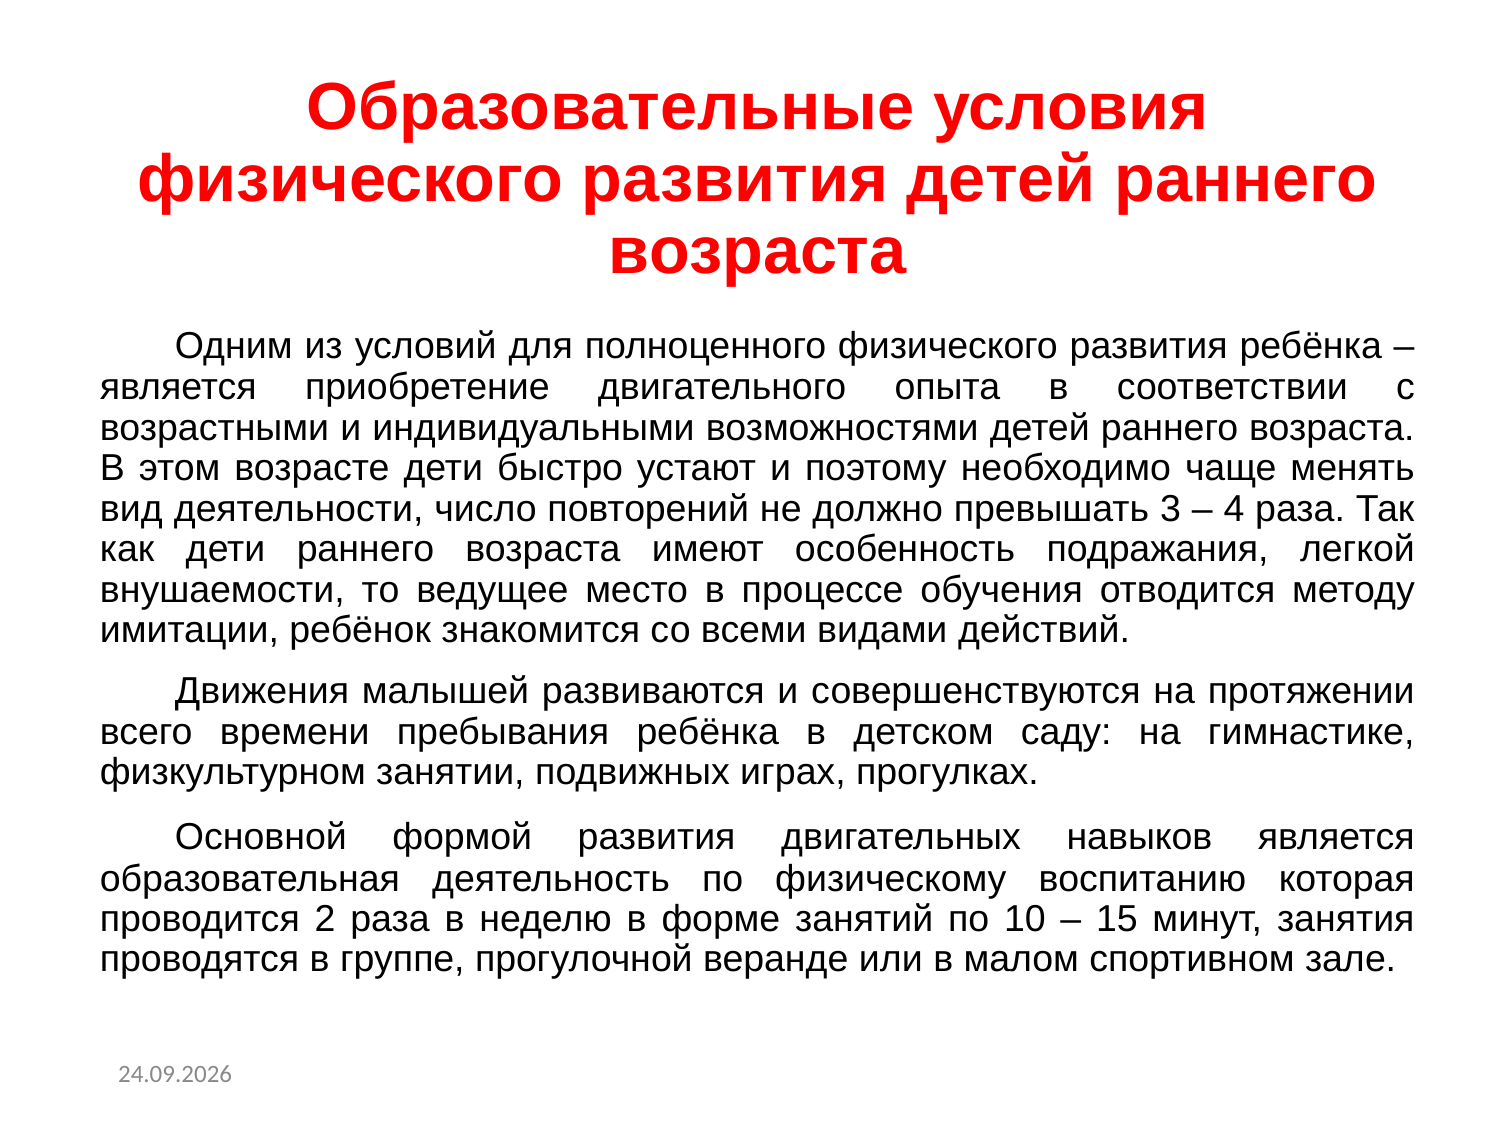

# Образовательные условия физического развития детей раннего возраста
	Одним из условий для полноценного физического развития ребёнка – является приобретение двигательного опыта в соответствии с возрастными и индивидуальными возможностями детей раннего возраста. В этом возрасте дети быстро устают и поэтому необходимо чаще менять вид деятельности, число повторений не должно превышать 3 – 4 раза. Так как дети раннего возраста имеют особенность подражания, легкой внушаемости, то ведущее место в процессе обучения отводится методу имитации, ребёнок знакомится со всеми видами действий.
	Движения малышей развиваются и совершенствуются на протяжении всего времени пребывания ребёнка в детском саду: на гимнастике, физкультурном занятии, подвижных играх, прогулках.
	Основной формой развития двигательных навыков является образовательная деятельность по физическому воспитанию которая проводится 2 раза в неделю в форме занятий по 10 – 15 минут, занятия проводятся в группе, прогулочной веранде или в малом спортивном зале.